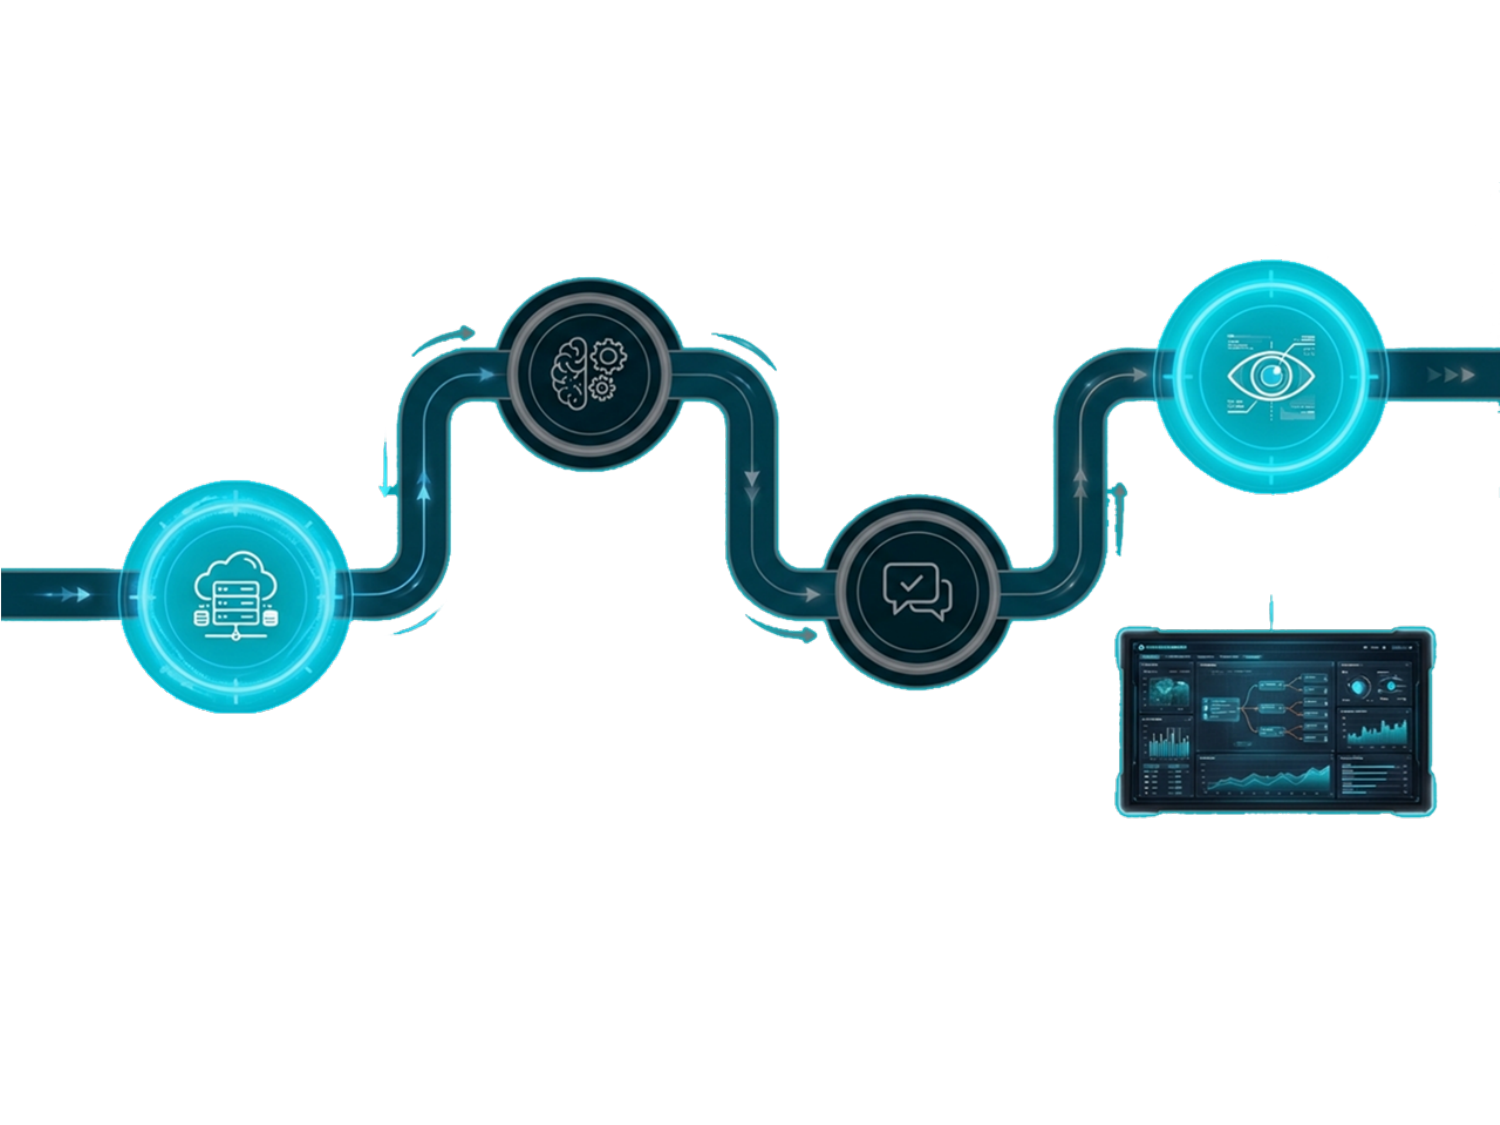

# El futuro: de Best-IA a Cat-IA
Stop 2
(Coming soon):
Modelos Propios
(Fine-tunning)
Stop 4 (Otoño 2026):
Cat-IA Interface
Stop 3 (Coming Soon):
Respuesta Activa
(User Confirmation)
Stop 1 (Current):
SmartMDR Agent
(Backend)
Visualización del proceso de pensamiento para el analista